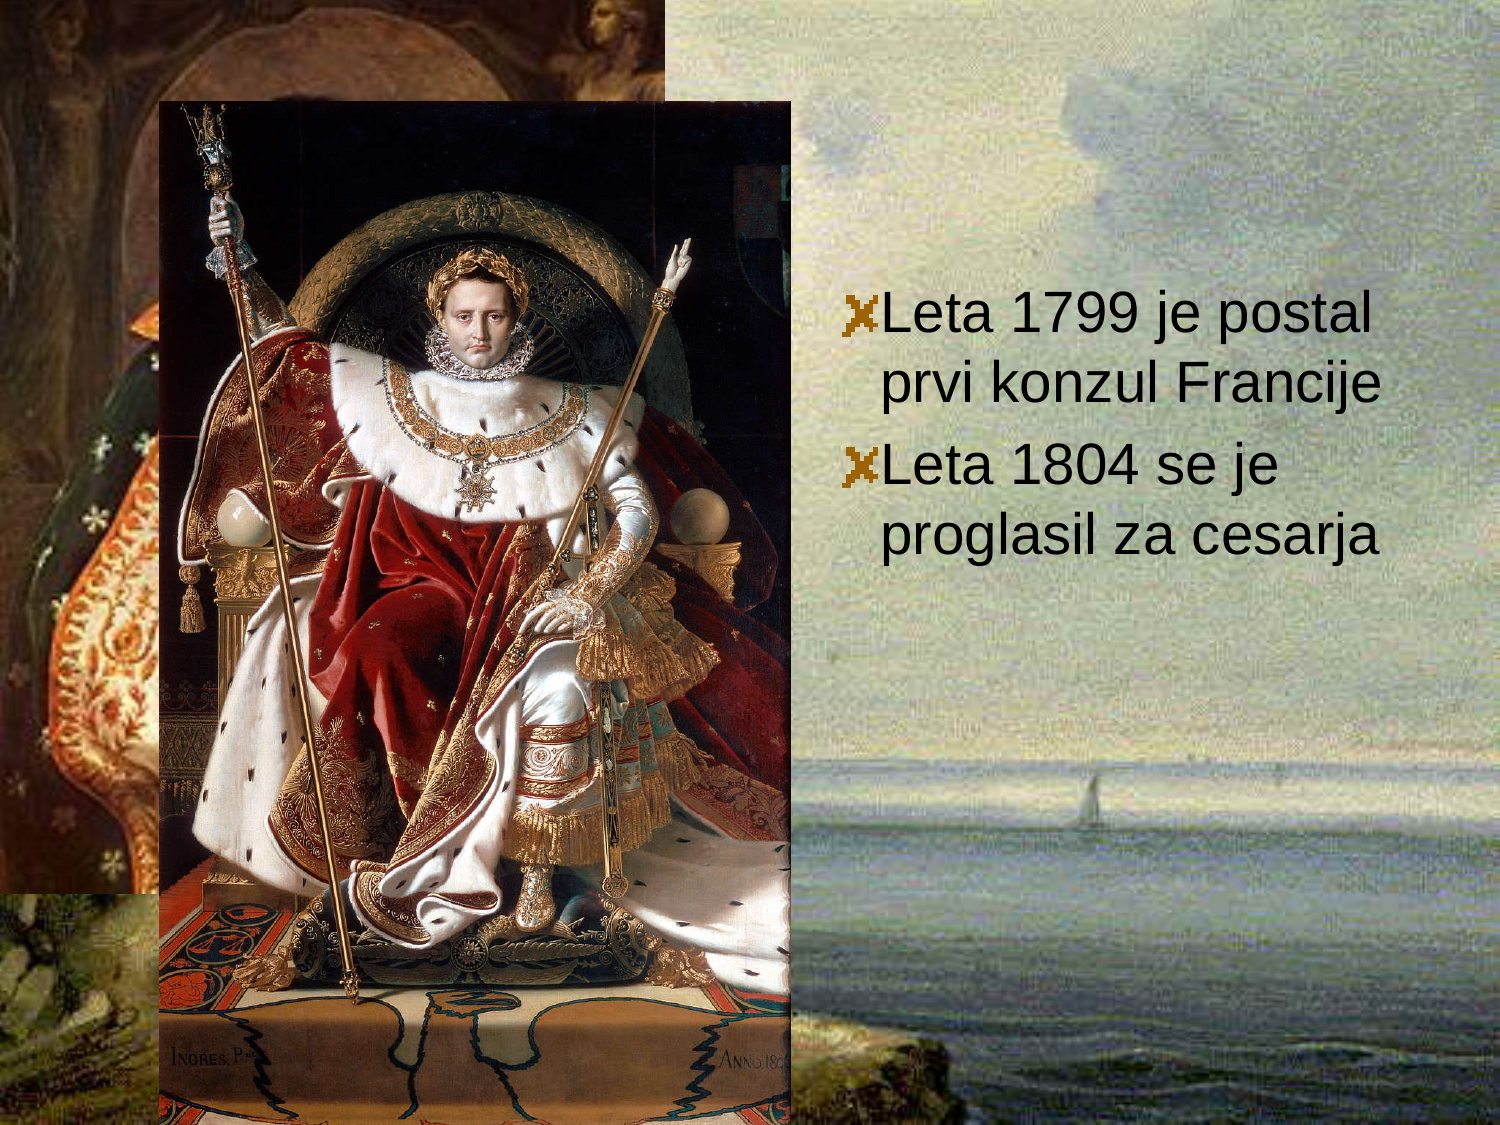

#
Leta 1799 je postal prvi konzul Francije
Leta 1804 se je proglasil za cesarja